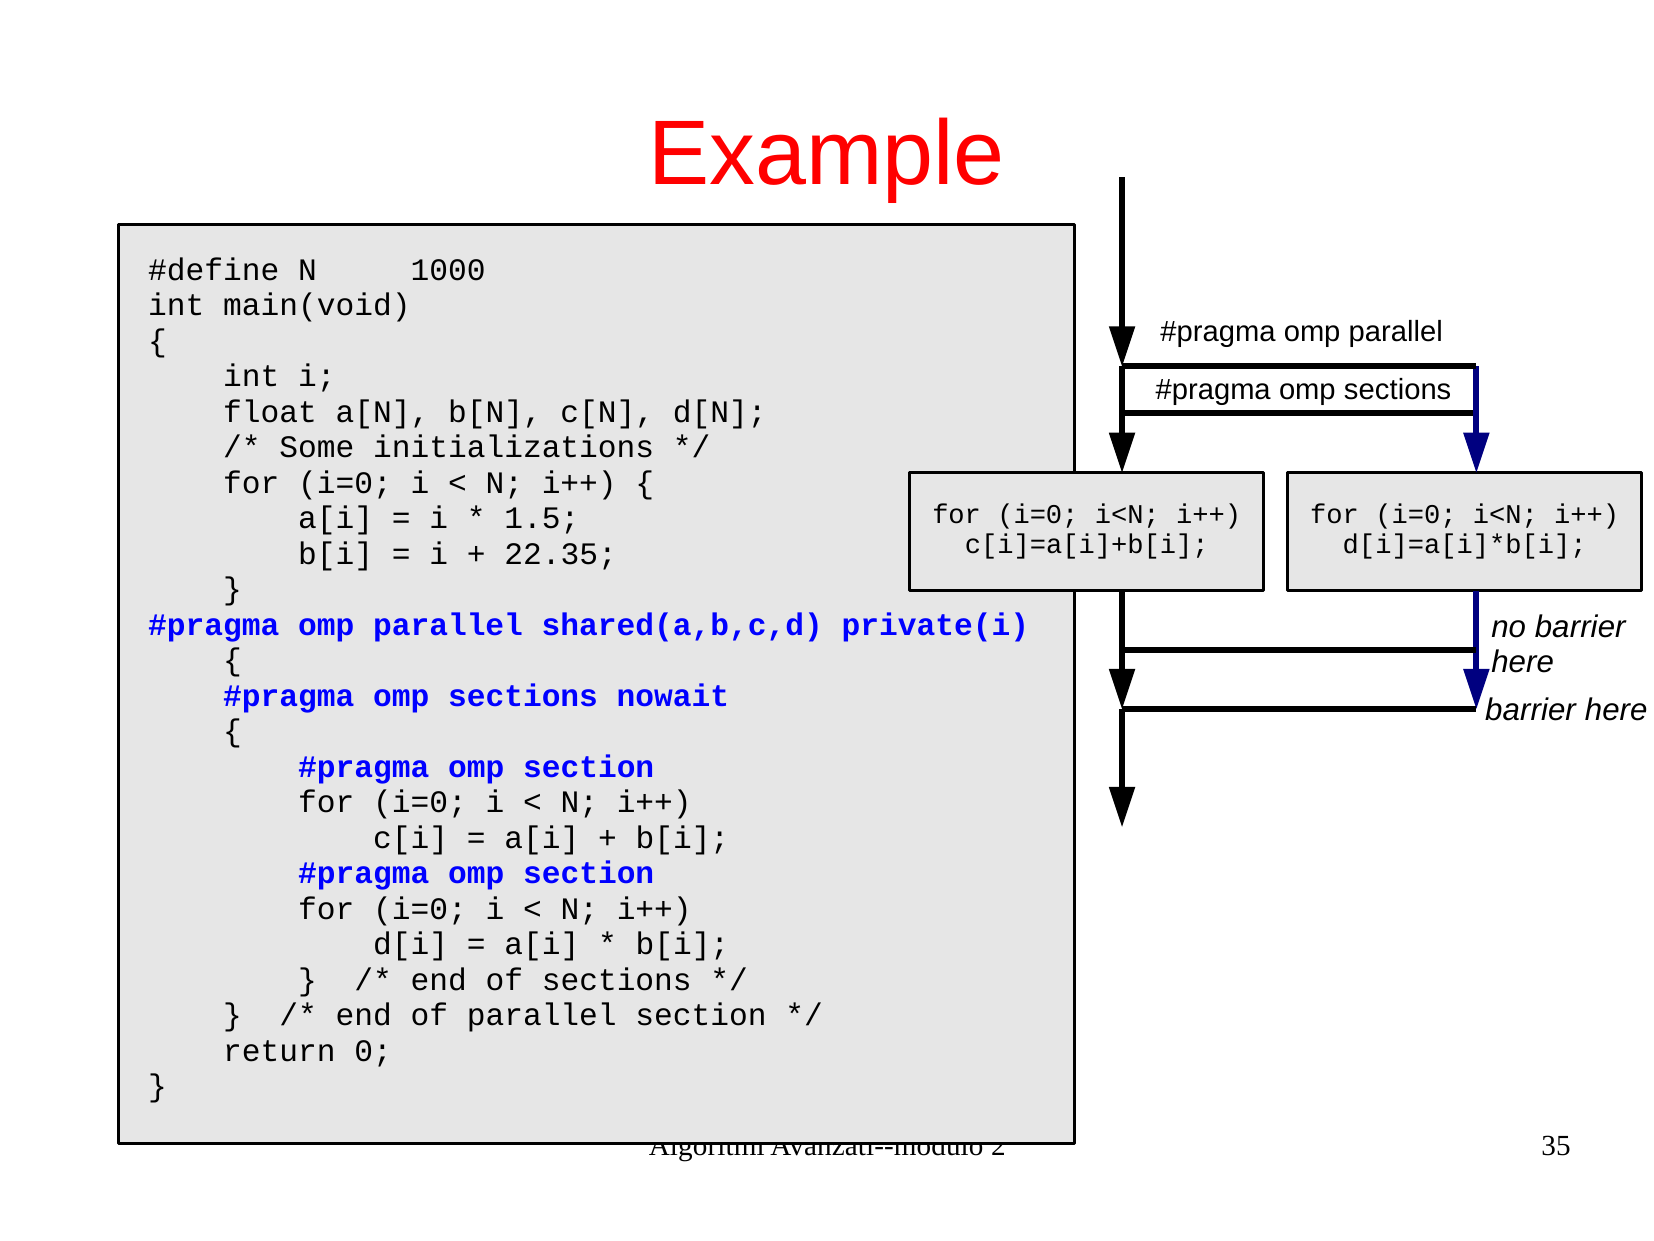

# Example
#define N 1000
int main(void)
{
	int i;
	float a[N], b[N], c[N], d[N];
	/* Some initializations */
	for (i=0; i < N; i++) {
		a[i] = i * 1.5;
		b[i] = i + 22.35;
	}
#pragma omp parallel shared(a,b,c,d) private(i)
 	{
	#pragma omp sections nowait
	{
		#pragma omp section
		for (i=0; i < N; i++)
			c[i] = a[i] + b[i];
		#pragma omp section
		for (i=0; i < N; i++)
			d[i] = a[i] * b[i];
		} /* end of sections */
	} /* end of parallel section */
	return 0;
}
#pragma omp parallel
#pragma omp sections
for (i=0; i<N; i++)
 c[i]=a[i]+b[i];
for (i=0; i<N; i++)
 d[i]=a[i]*b[i];
no barrier here
barrier here
Algoritmi Avanzati--modulo 2
35